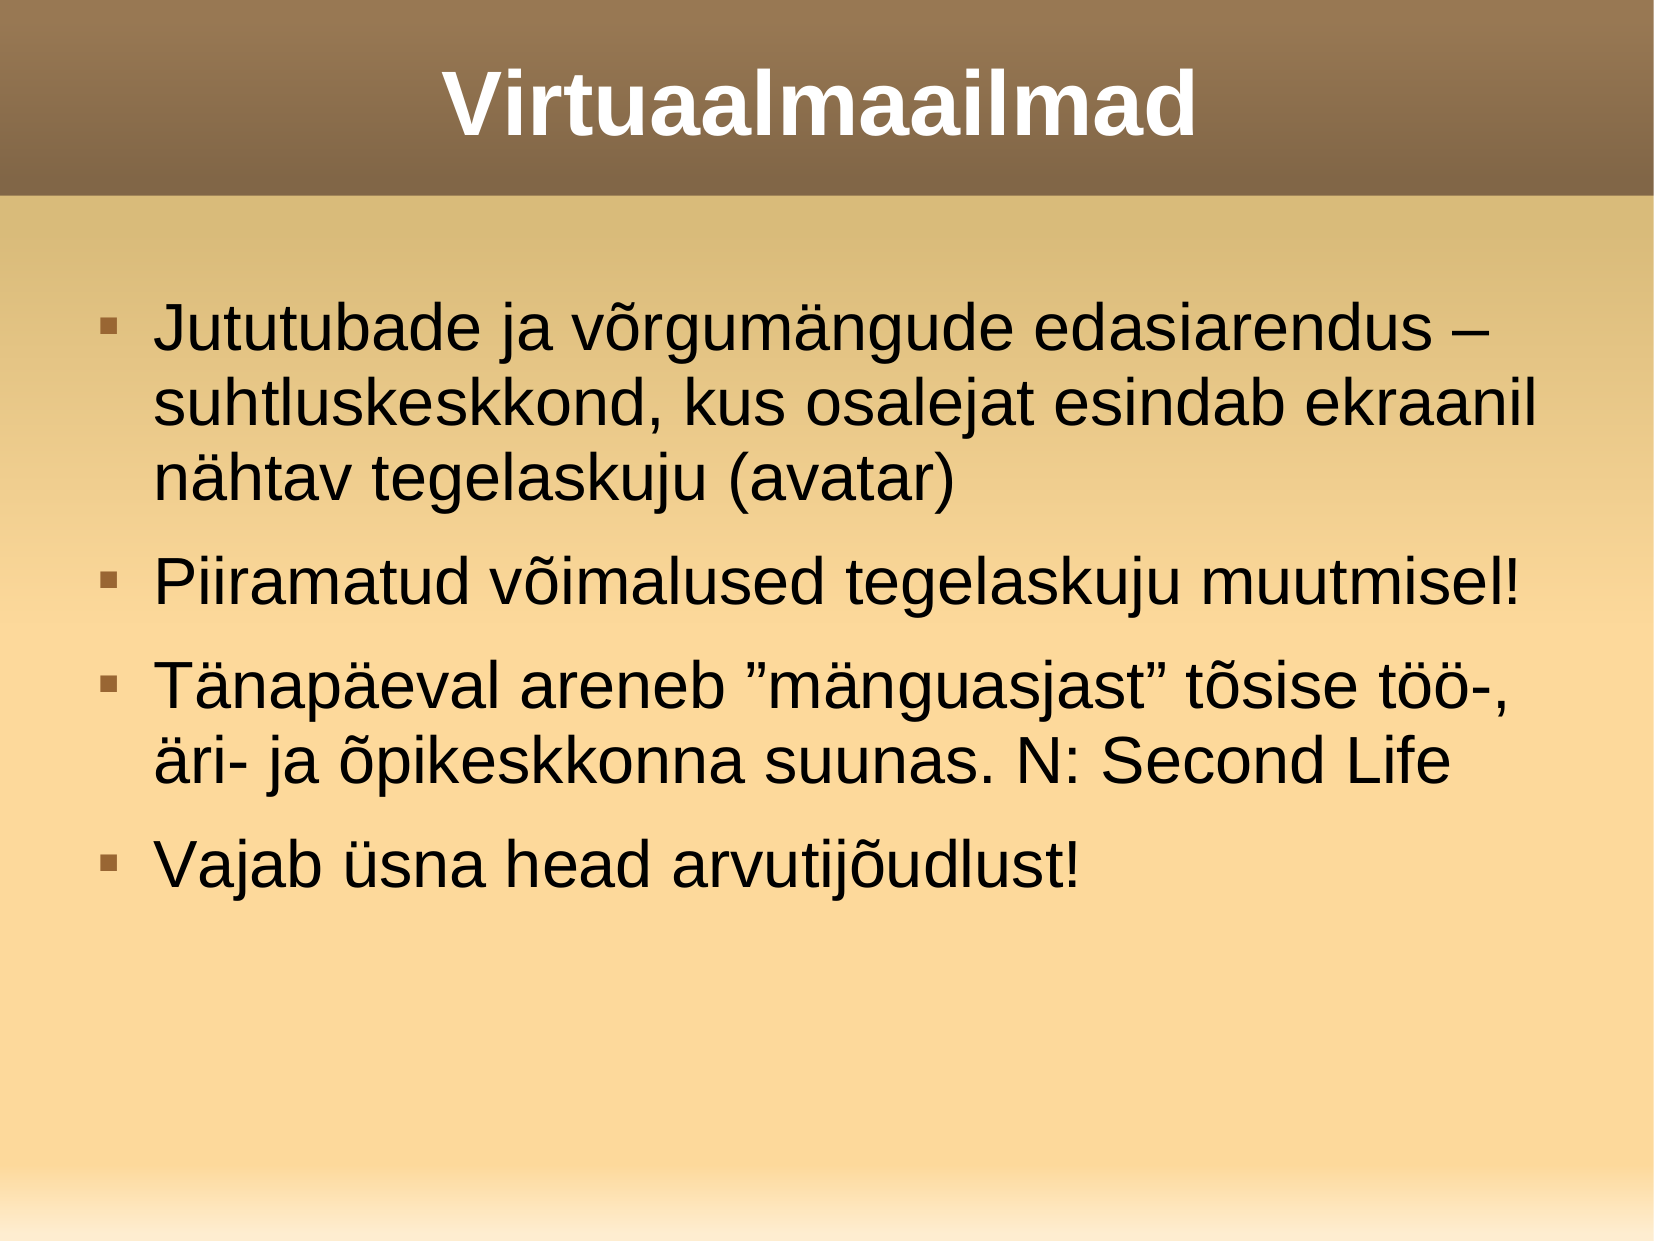

# Virtuaalmaailmad
Jututubade ja võrgumängude edasiarendus – suhtluskeskkond, kus osalejat esindab ekraanil nähtav tegelaskuju (avatar)
Piiramatud võimalused tegelaskuju muutmisel!
Tänapäeval areneb ”mänguasjast” tõsise töö-, äri- ja õpikeskkonna suunas. N: Second Life
Vajab üsna head arvutijõudlust!